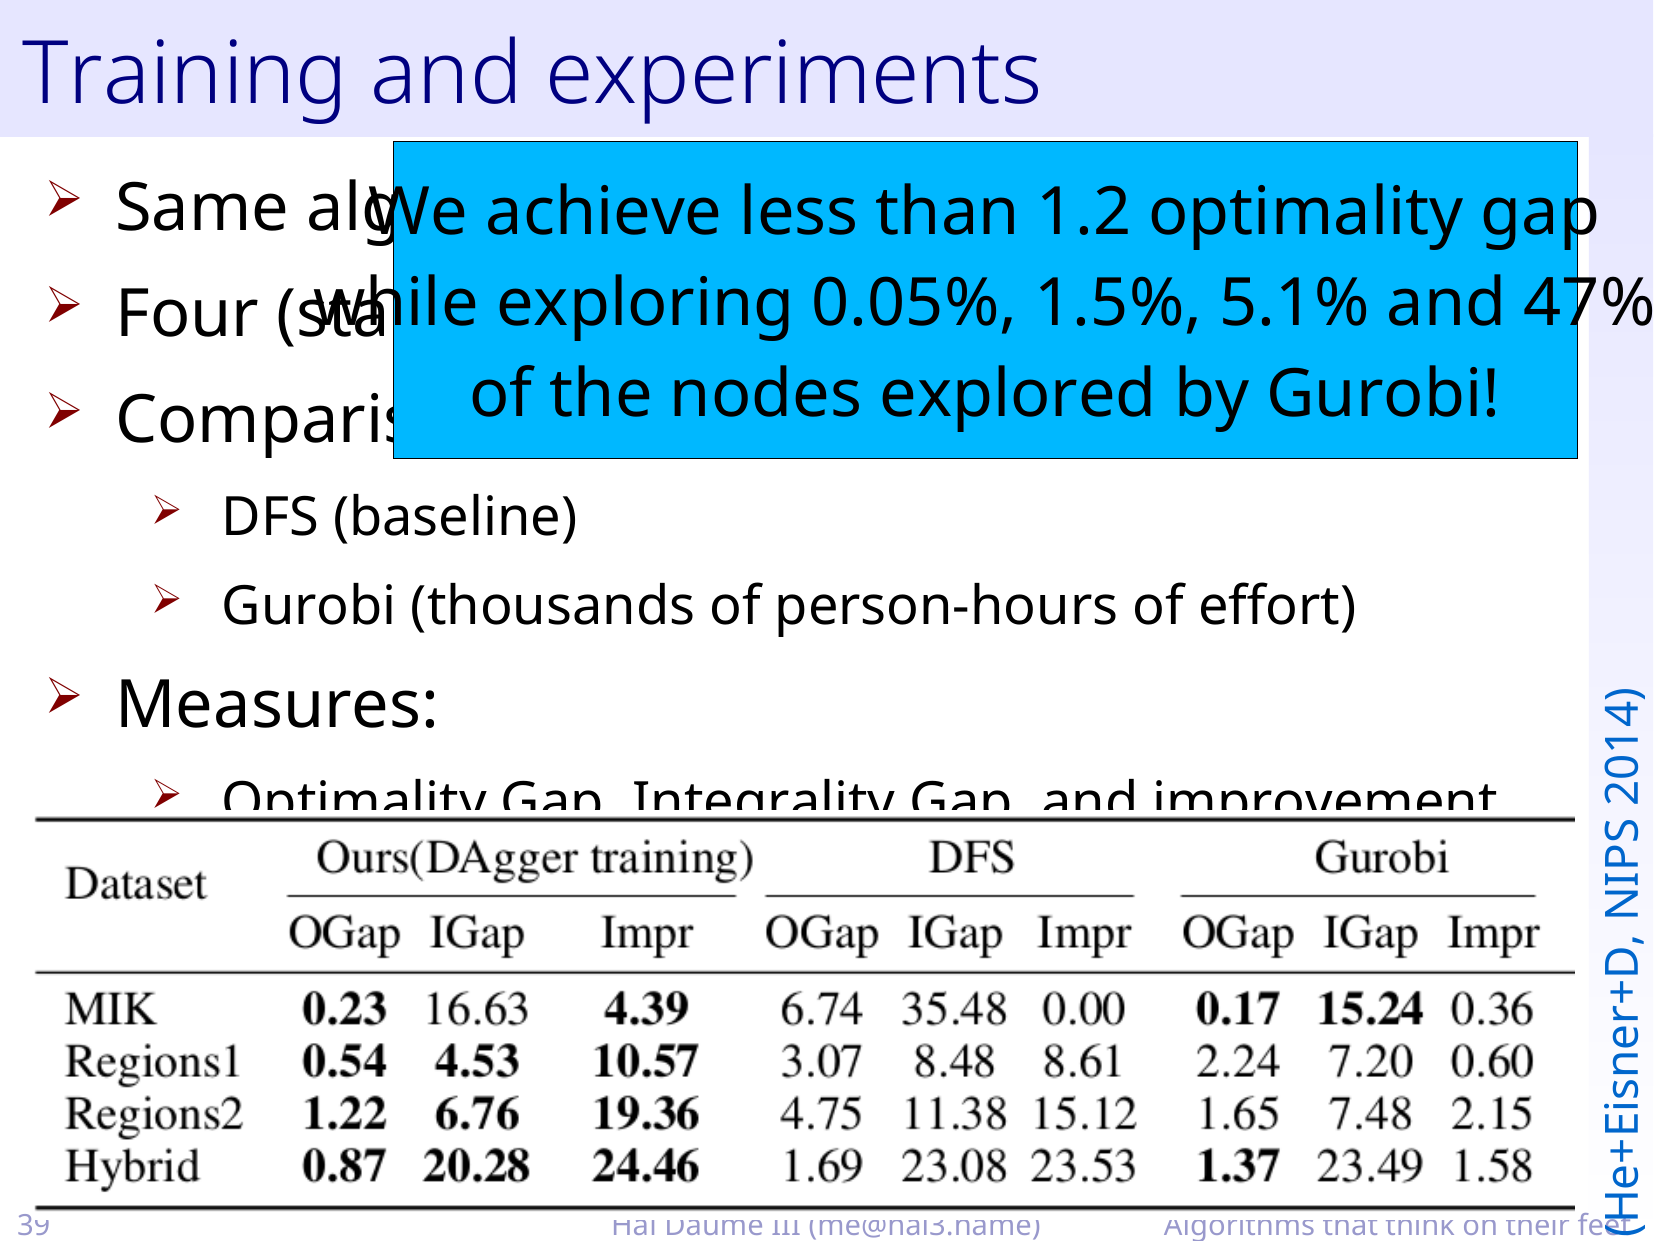

Training and experiments
We achieve less than 1.2 optimality gap
while exploring 0.05%, 1.5%, 5.1% and 47%
of the nodes explored by Gurobi!
# Same algorithm (DAgger) as before
Four (standard) ILP datasets (non-NLP-based)
Comparison to:
DFS (baseline)
Gurobi (thousands of person-hours of effort)
Measures:
Optimality Gap, Integrality Gap, and improvement from initial heuristic solution
(He+Eisner+D, NIPS 2014)